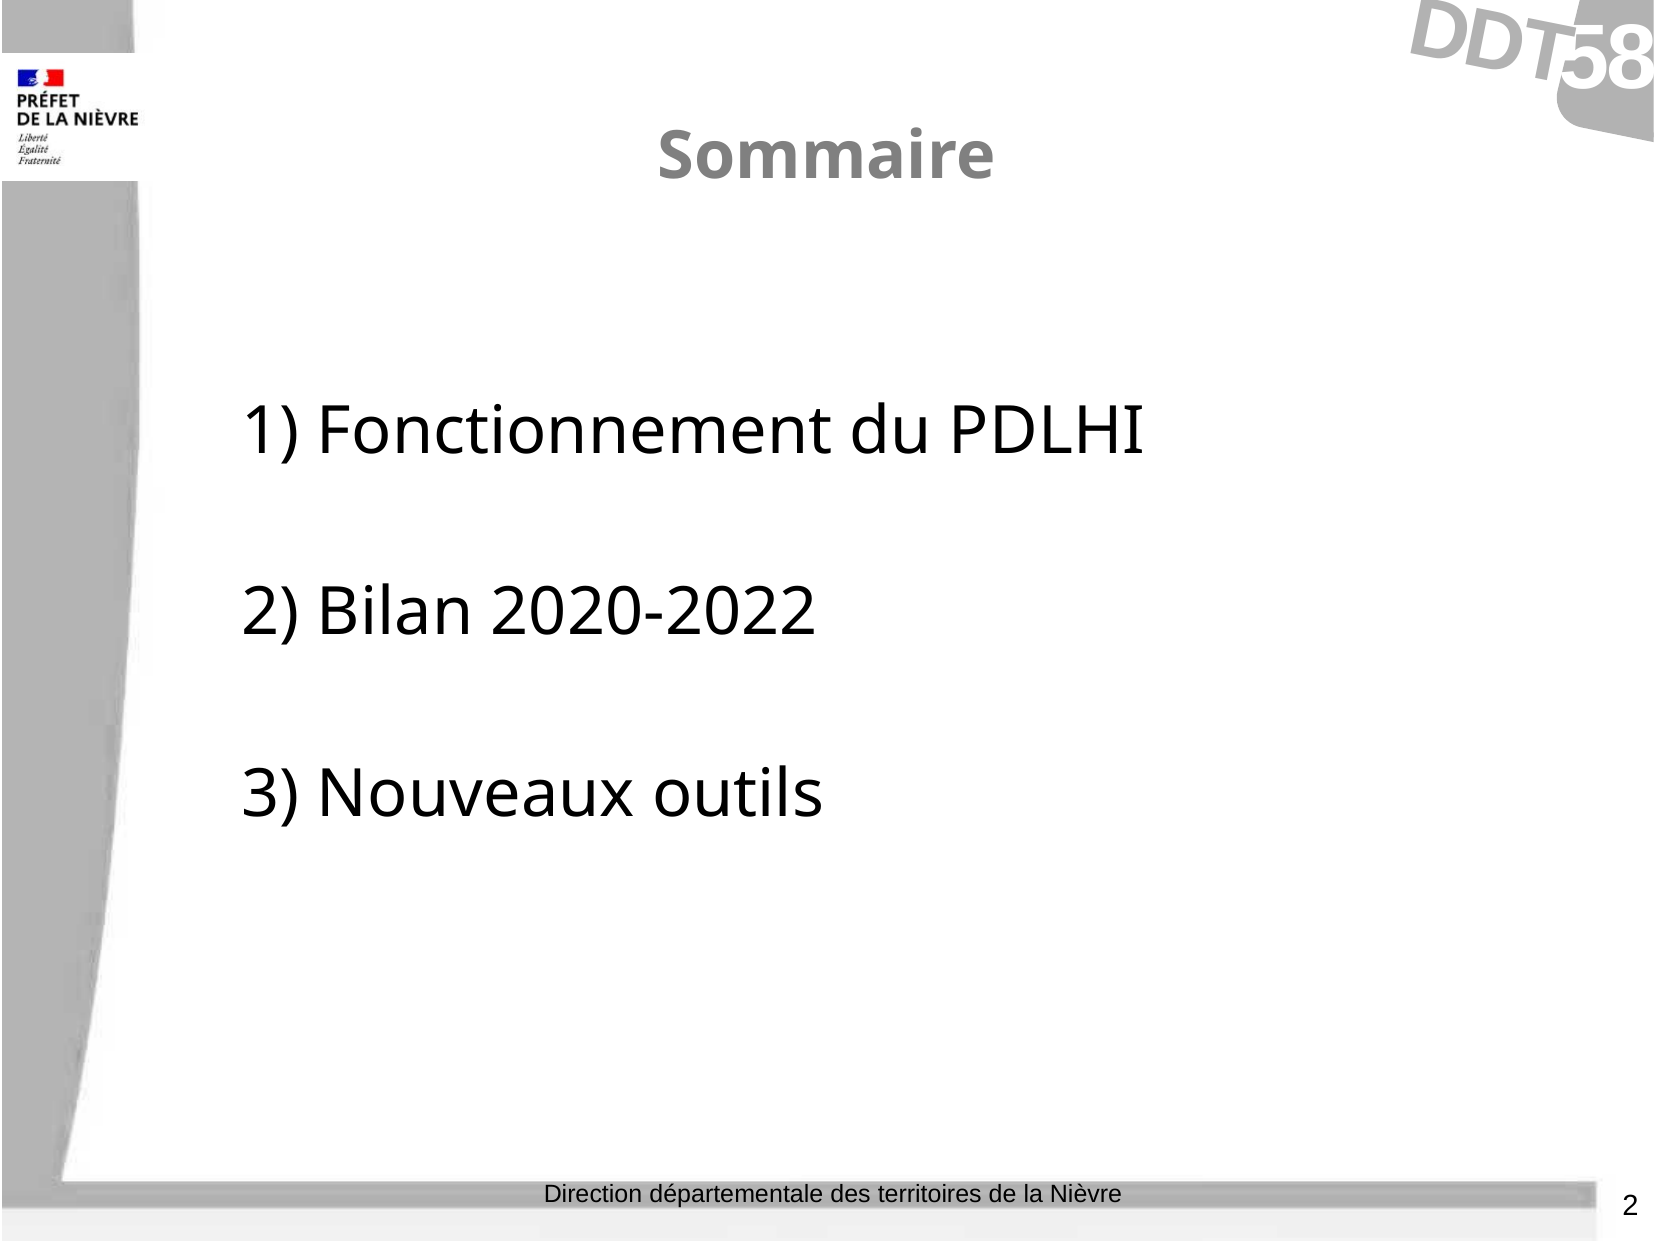

# Sommaire
1) Fonctionnement du PDLHI
2) Bilan 2020-2022
3) Nouveaux outils